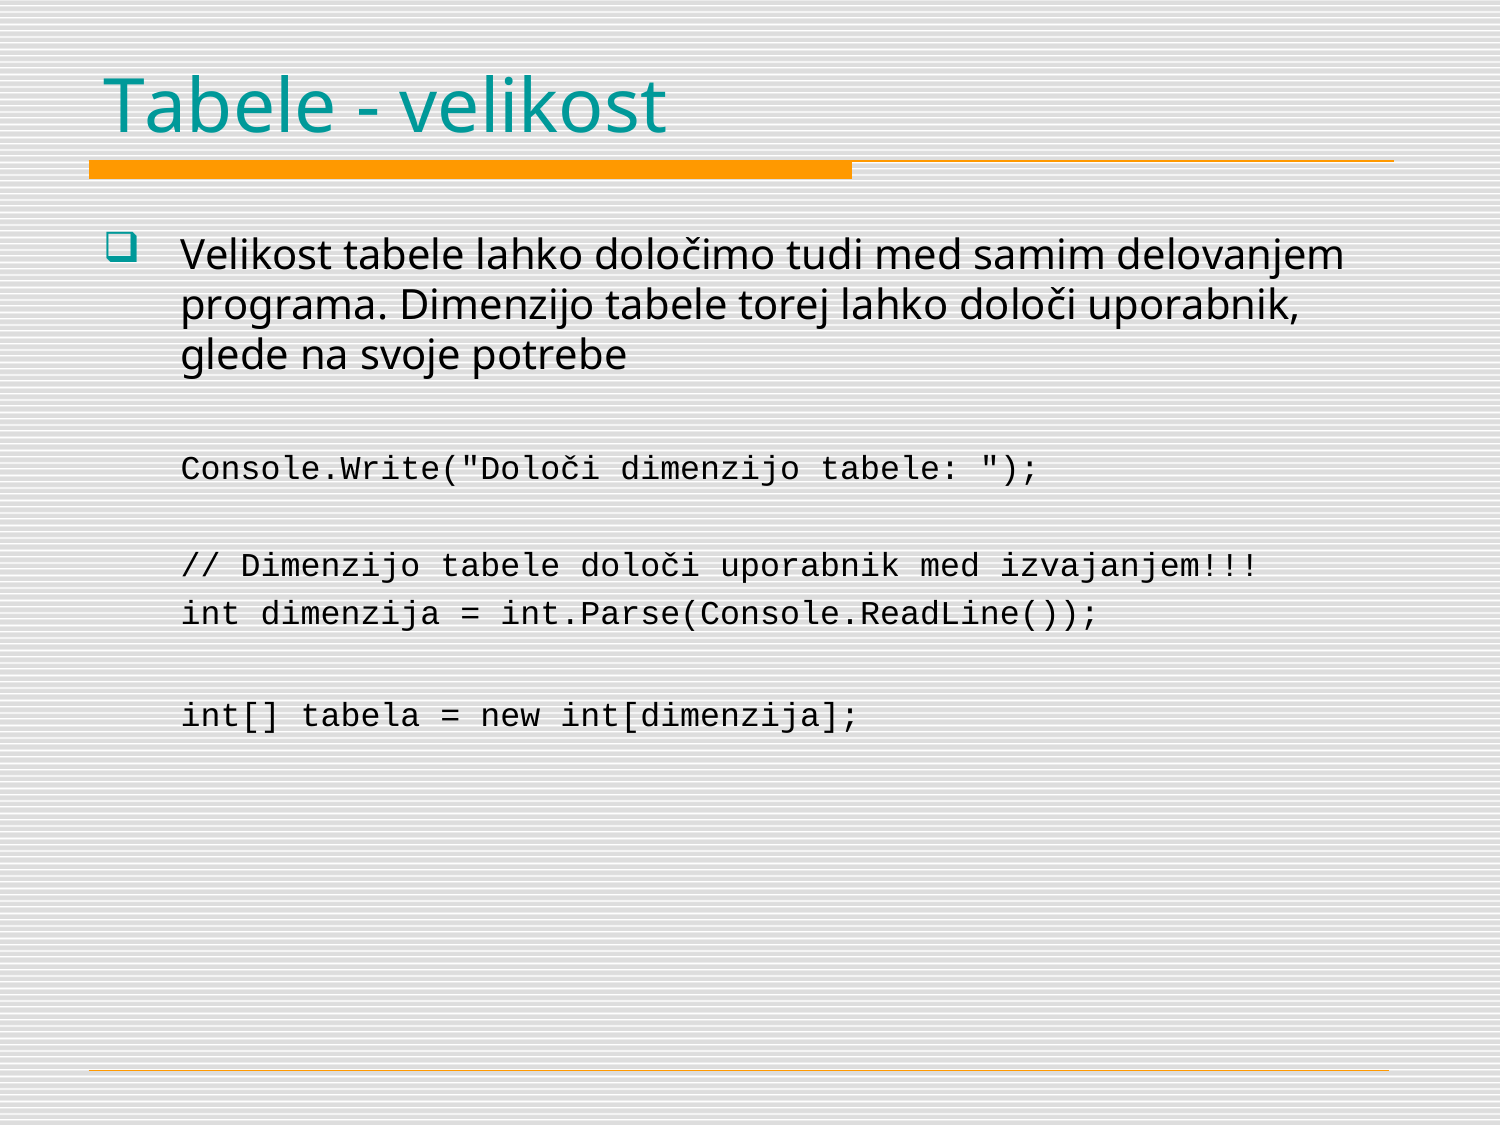

# Tabele - velikost
Velikost tabele lahko določimo tudi med samim delovanjem programa. Dimenzijo tabele torej lahko določi uporabnik, glede na svoje potrebe
Console.Write("Določi dimenzijo tabele: ");
// Dimenzijo tabele določi uporabnik med izvajanjem!!!
int dimenzija = int.Parse(Console.ReadLine());
int[] tabela = new int[dimenzija];